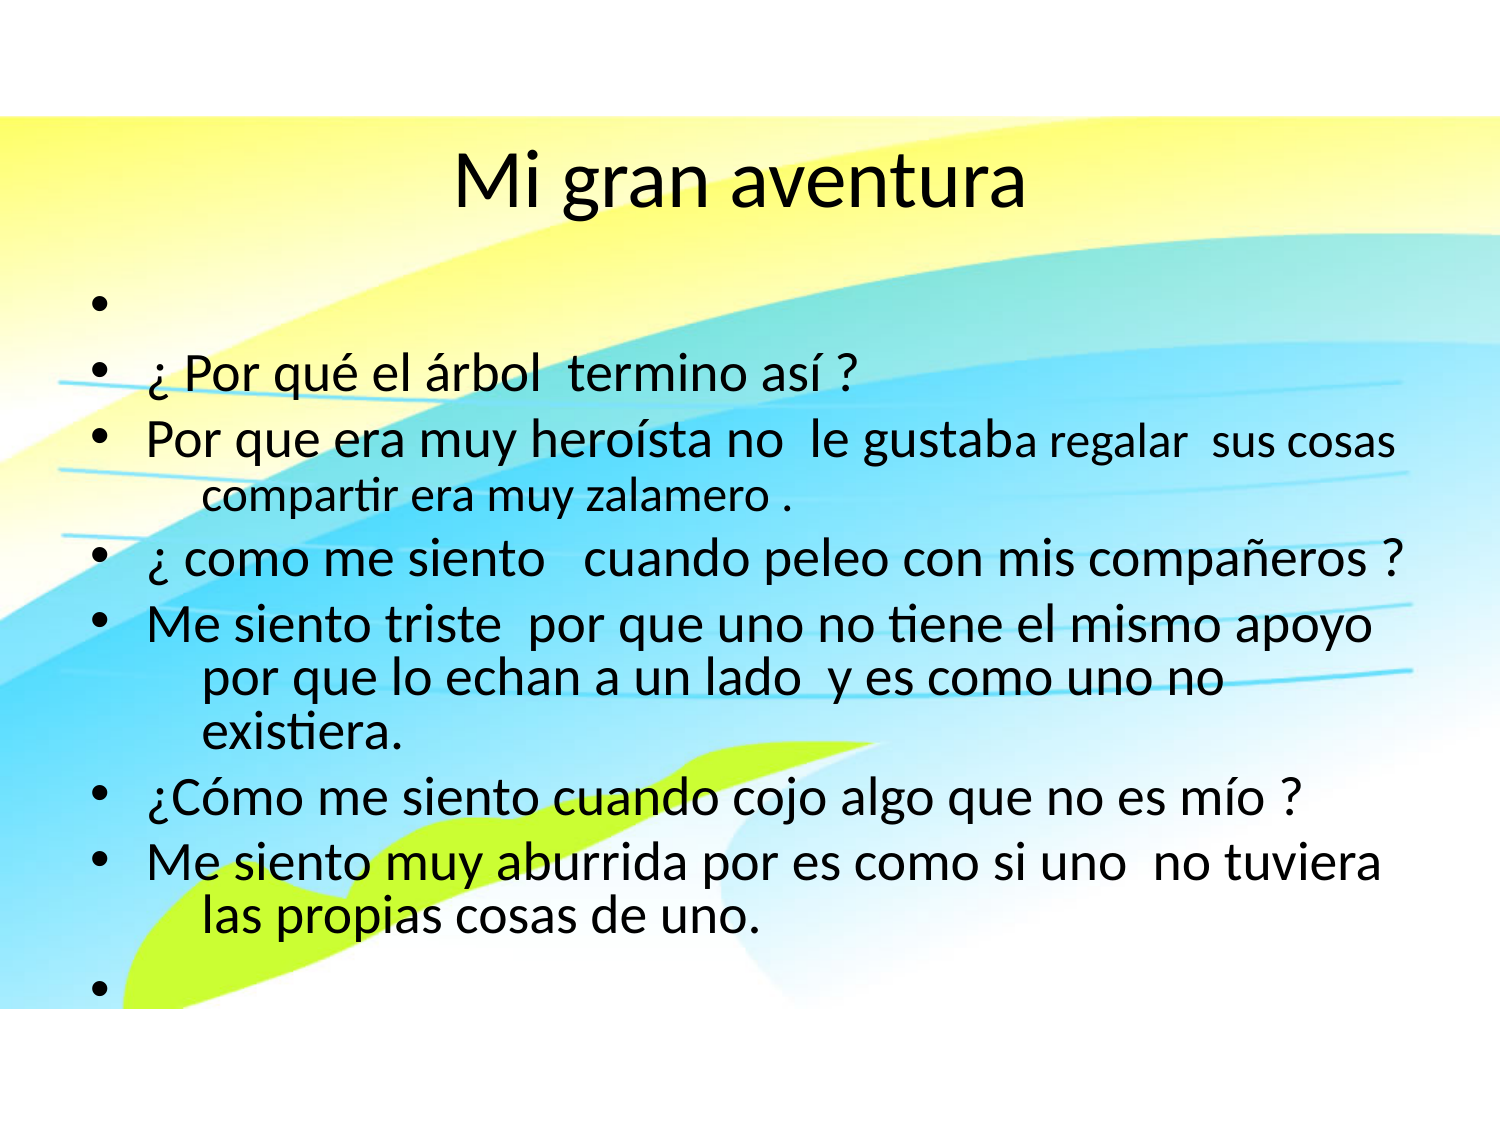

# Mi gran aventura
¿ Por qué el árbol termino así ?
Por que era muy heroísta no le gustaba regalar sus cosas compartir era muy zalamero .
¿ como me siento cuando peleo con mis compañeros ?
Me siento triste por que uno no tiene el mismo apoyo por que lo echan a un lado y es como uno no existiera.
¿Cómo me siento cuando cojo algo que no es mío ?
Me siento muy aburrida por es como si uno no tuviera las propias cosas de uno.